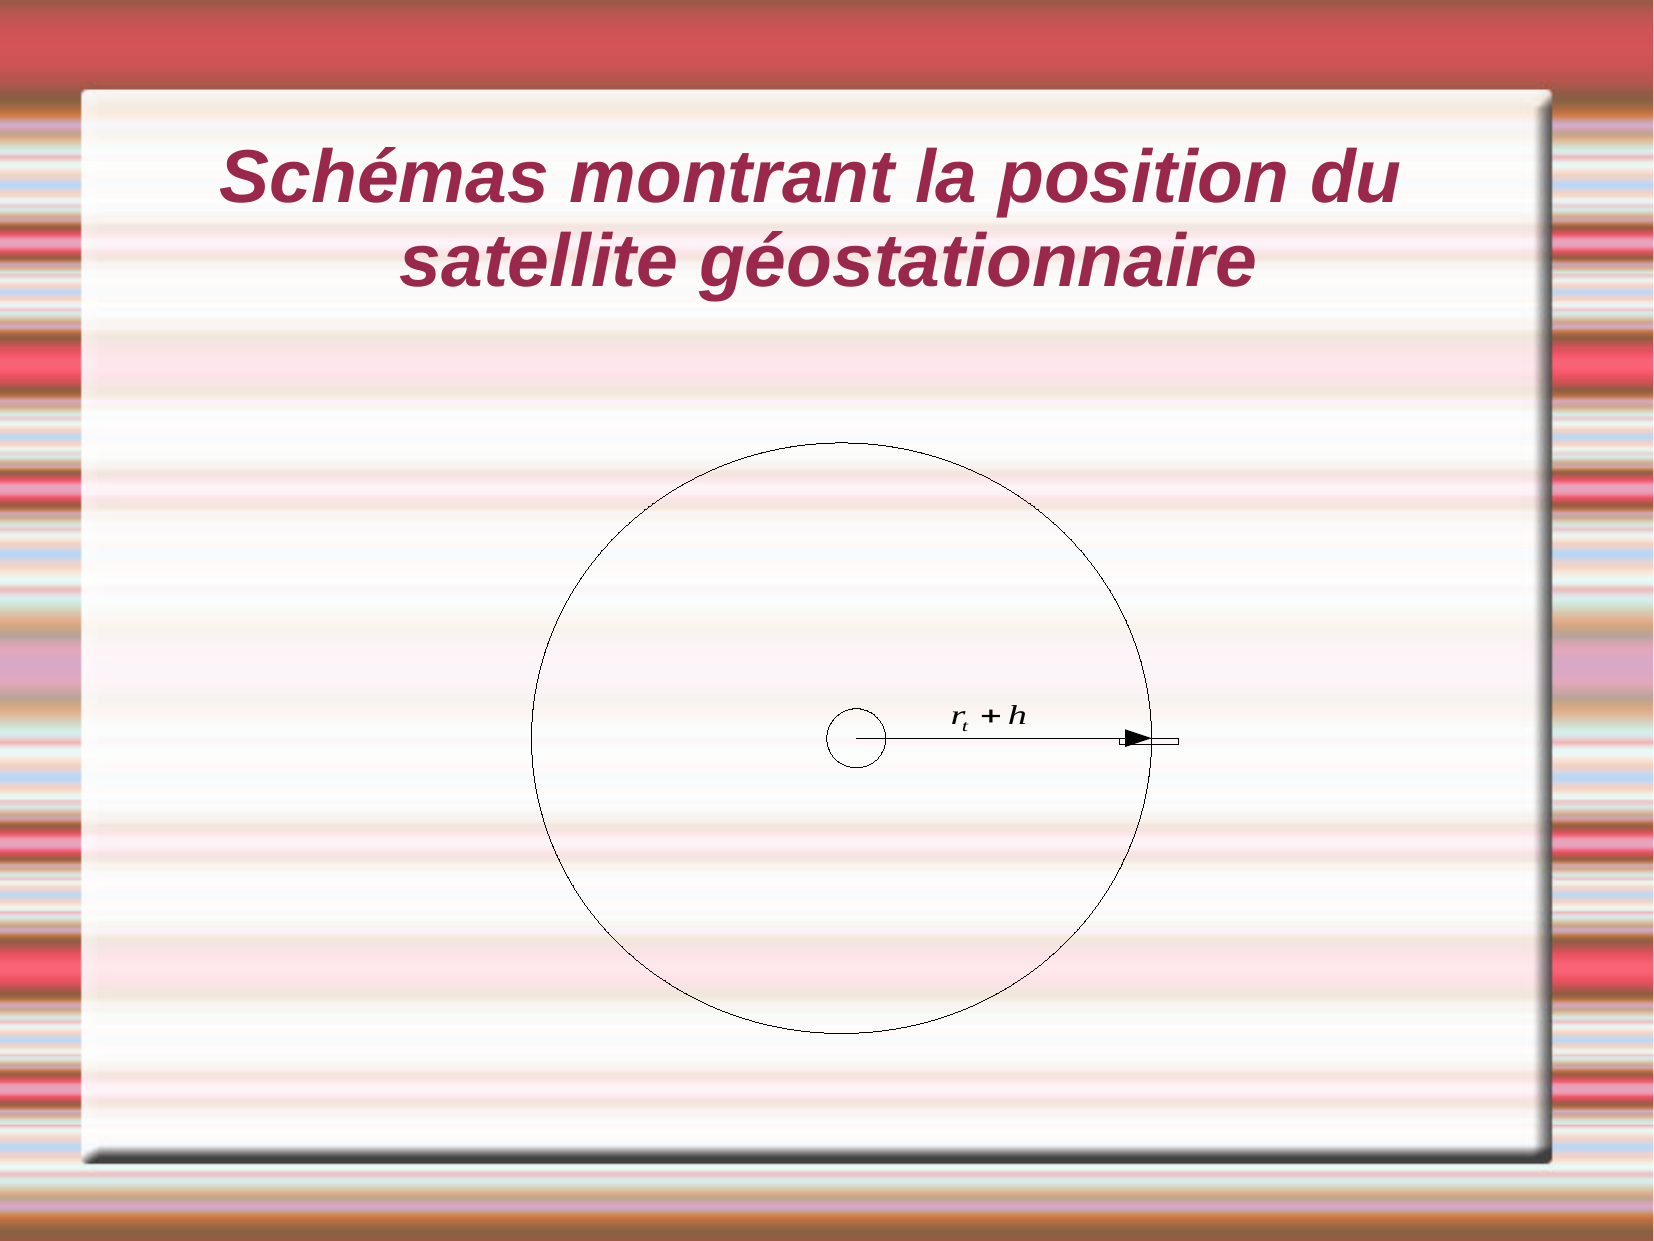

# Schémas montrant la position du satellite géostationnaire